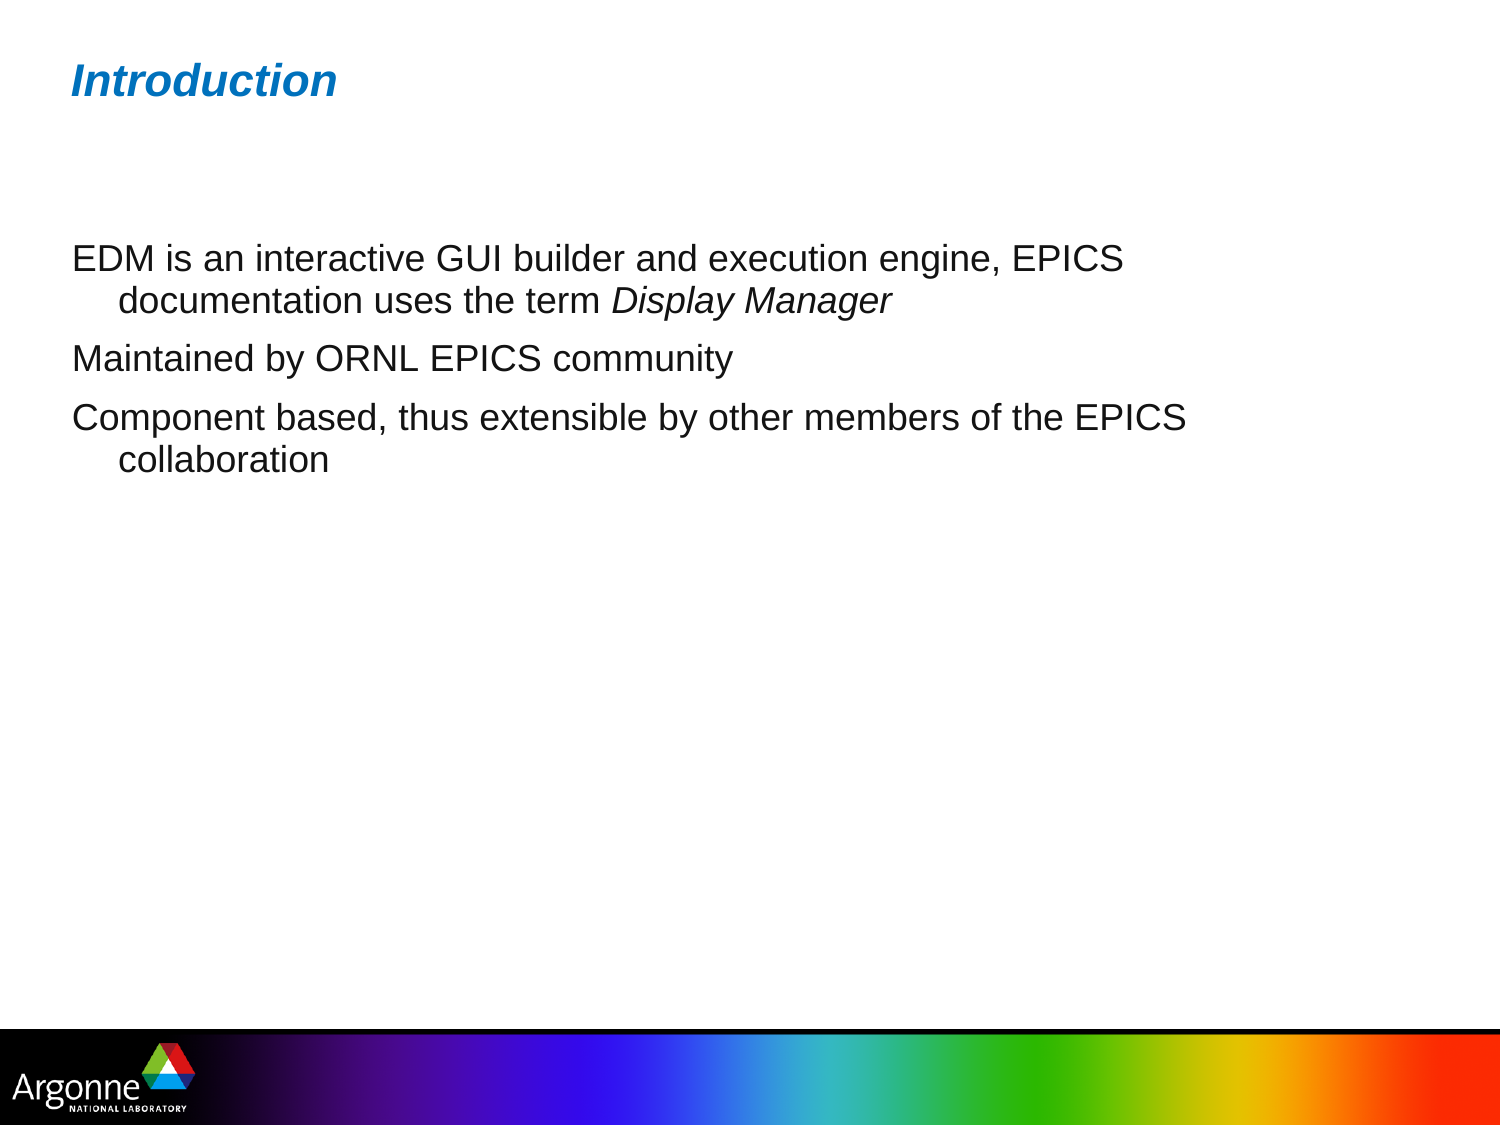

# Introduction
EDM is an interactive GUI builder and execution engine, EPICS documentation uses the term Display Manager
Maintained by ORNL EPICS community
Component based, thus extensible by other members of the EPICS collaboration